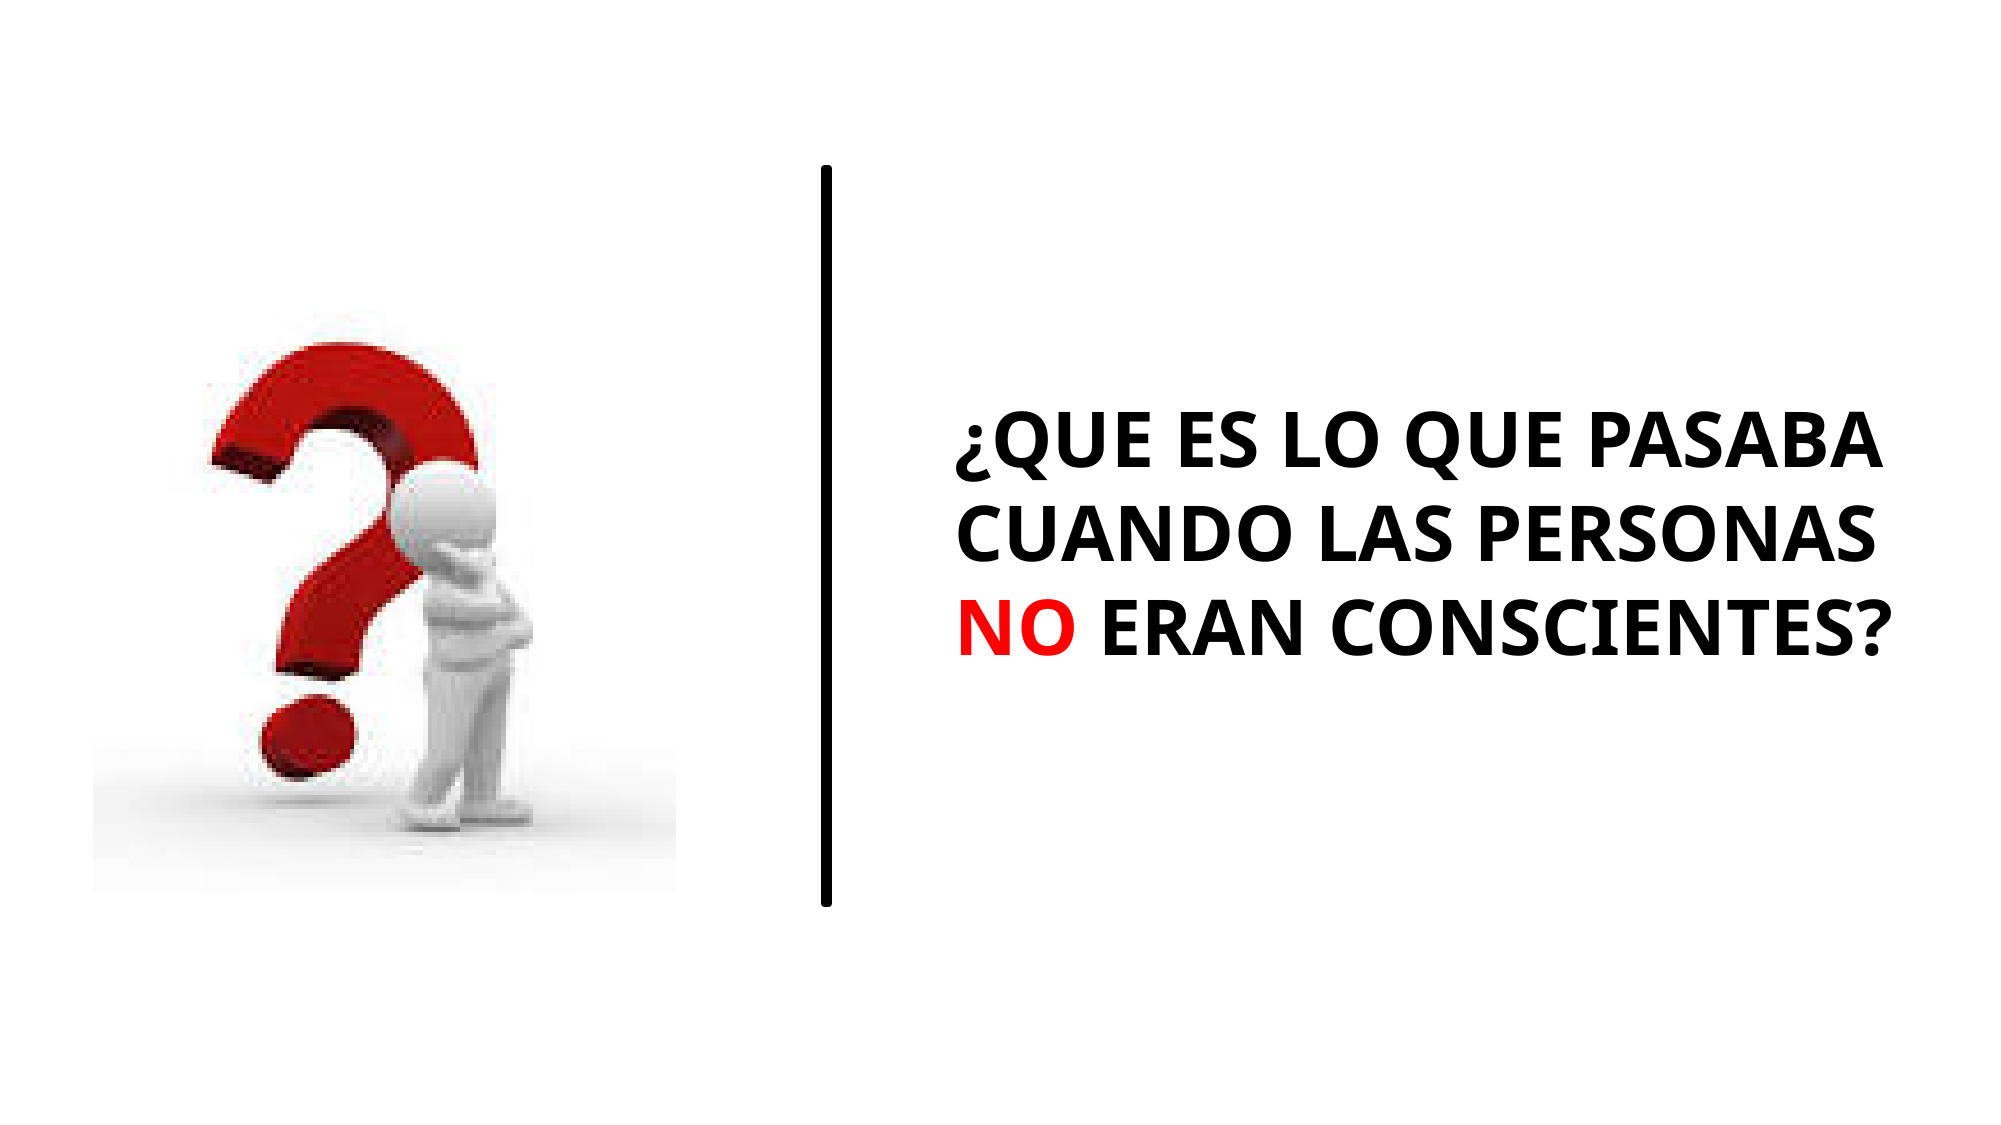

# ¿QUE ES LO QUE PASABA CUANDO LAS PERSONAS NO ERAN CONSCIENTES?